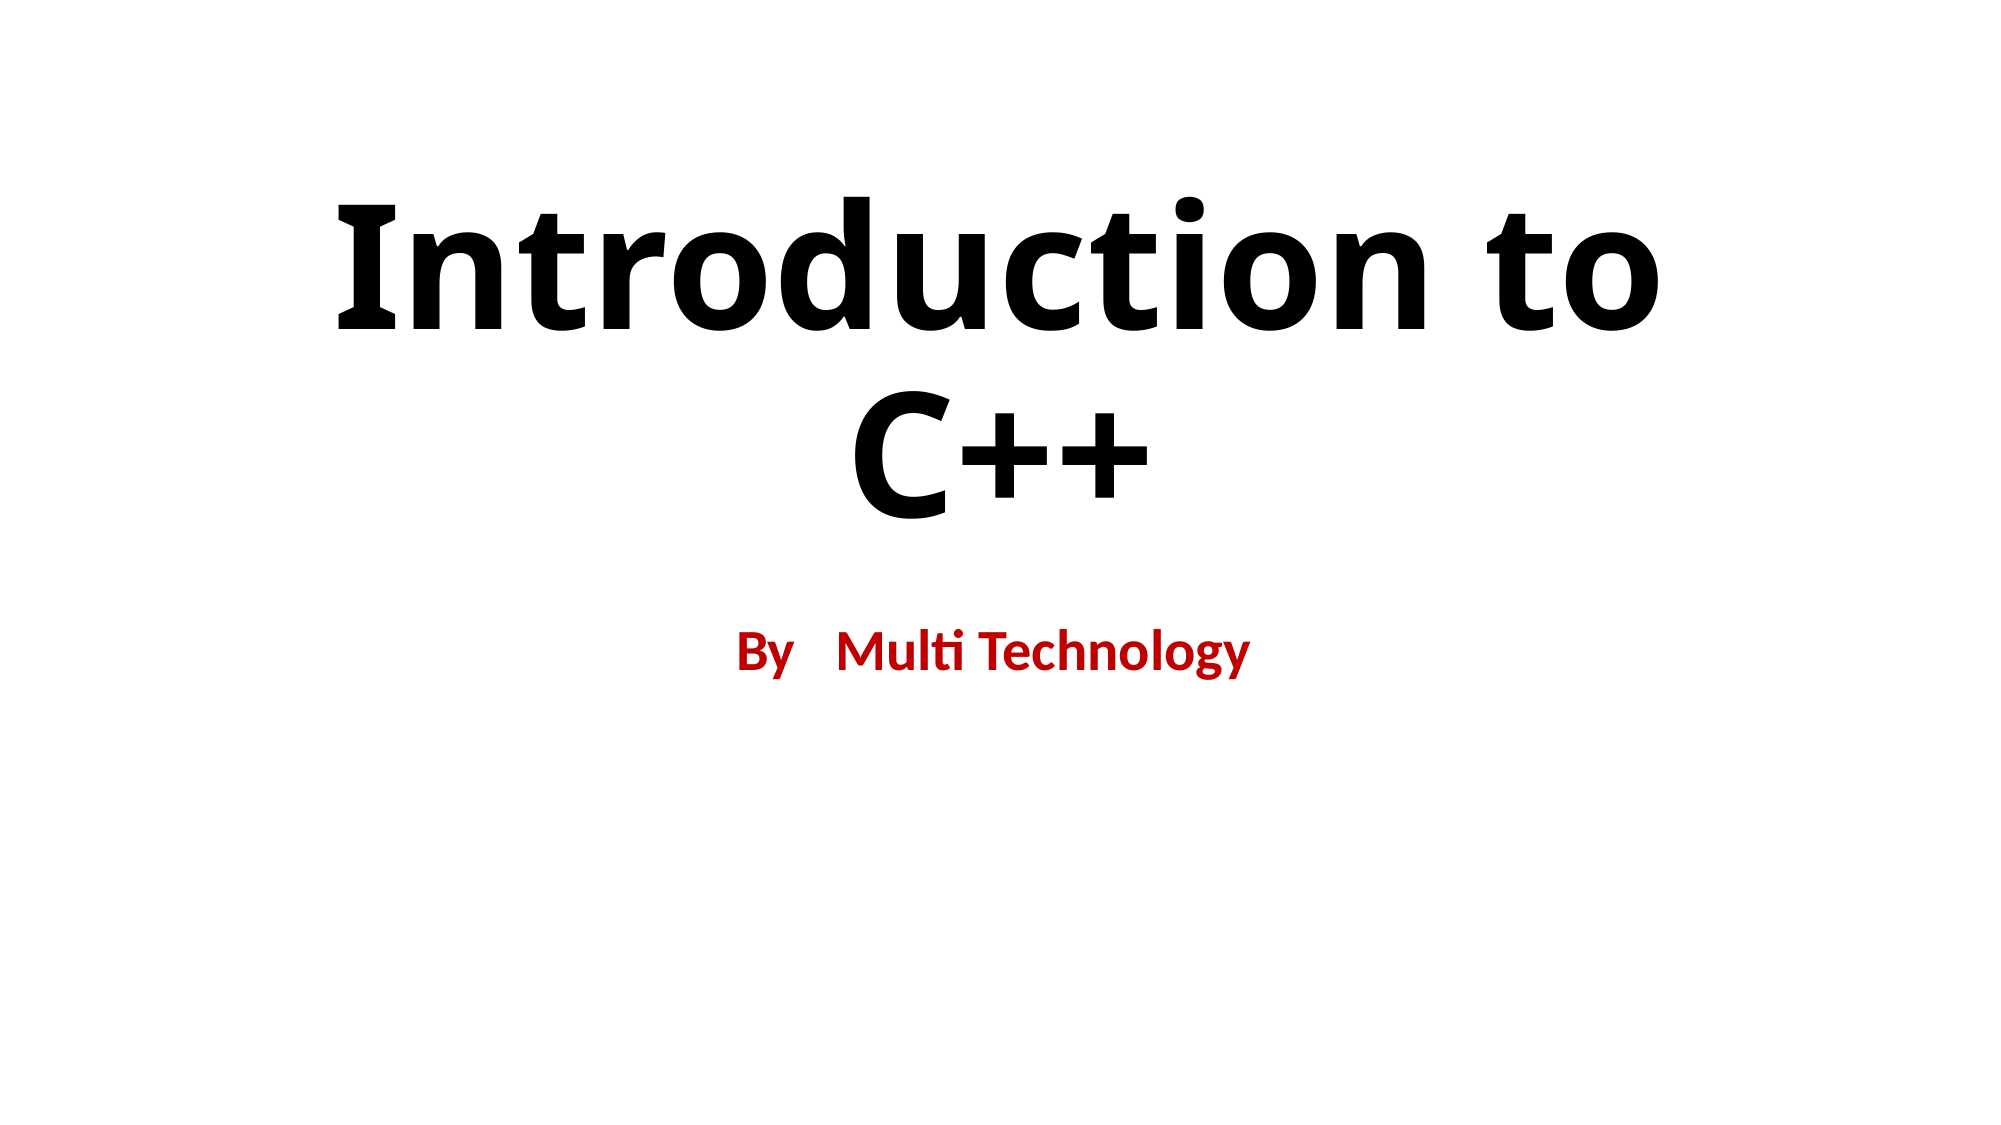

# Introduction to C++
By Multi Technology